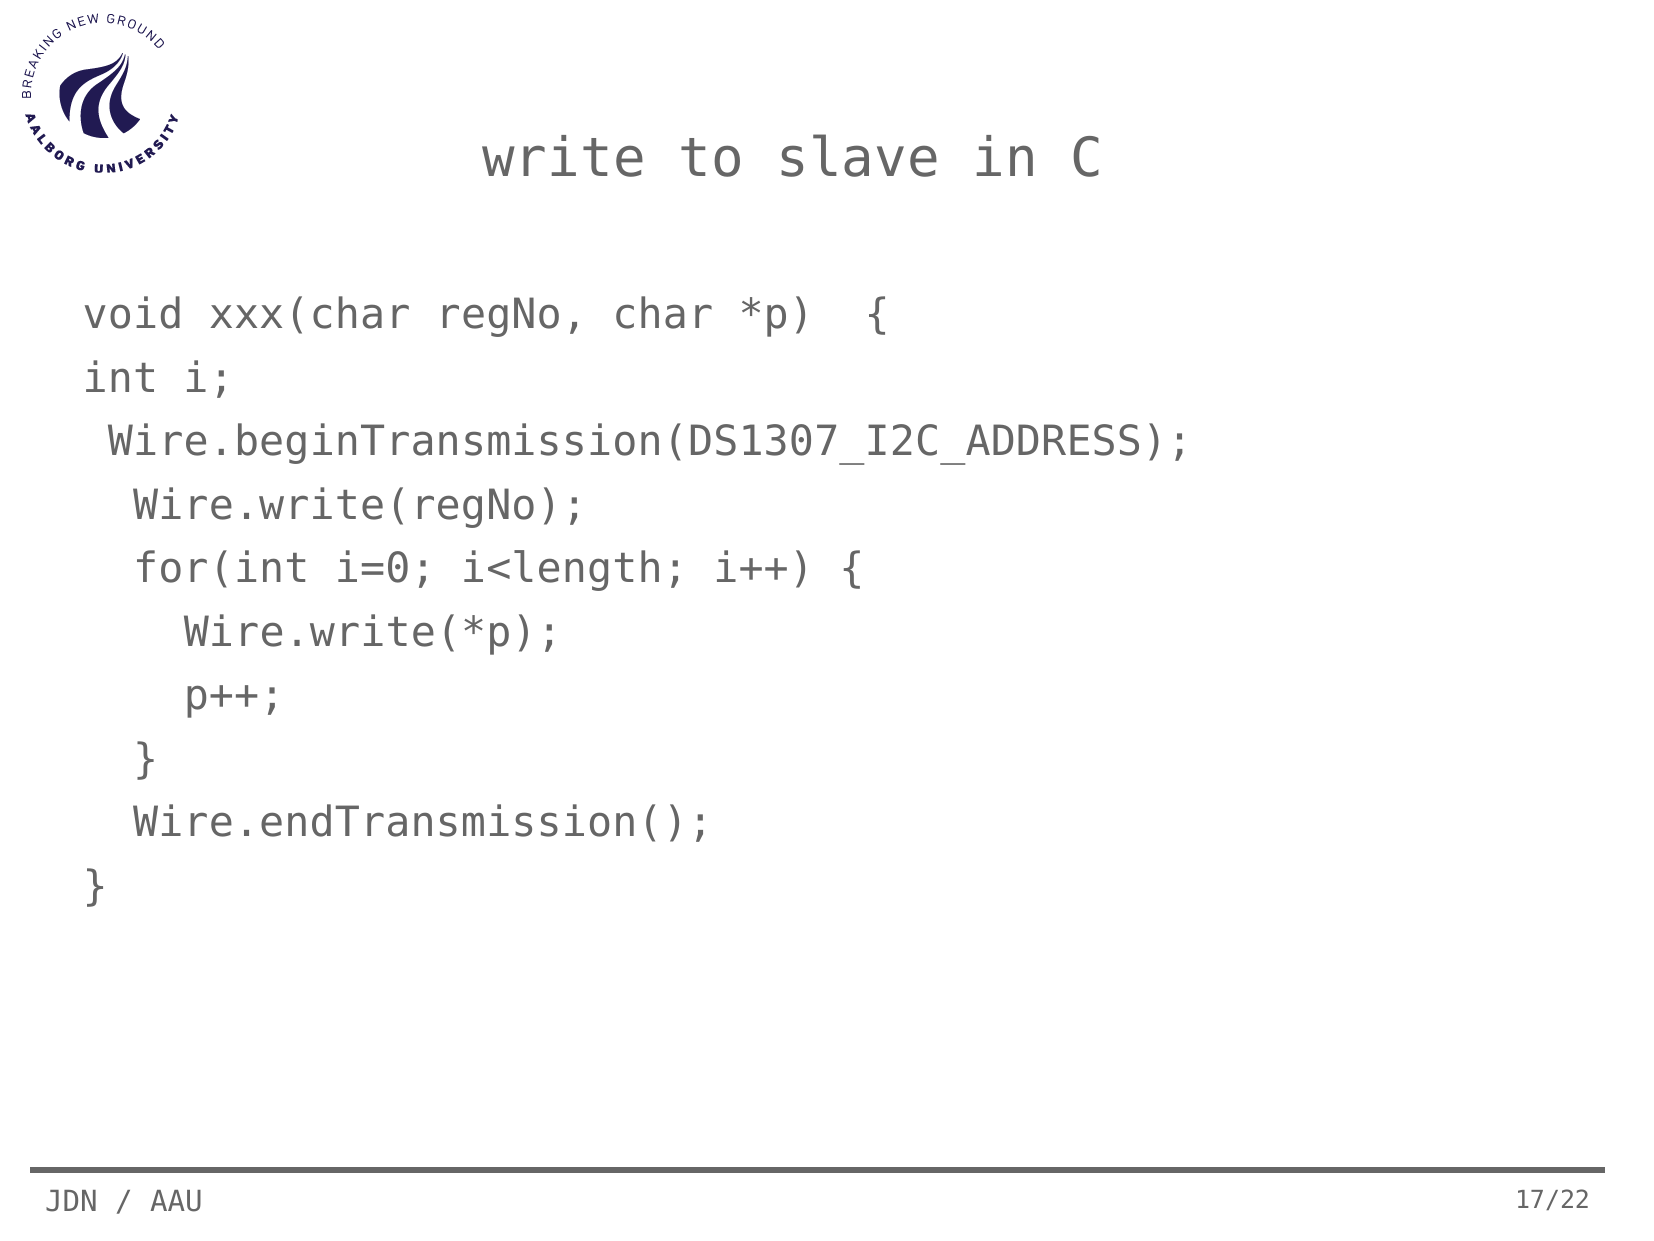

# write to slave in C
void xxx(char regNo, char *p) {
int i;
 Wire.beginTransmission(DS1307_I2C_ADDRESS);
 Wire.write(regNo);
 for(int i=0; i<length; i++) {
 Wire.write(*p);
 p++;
 }
 Wire.endTransmission();
}